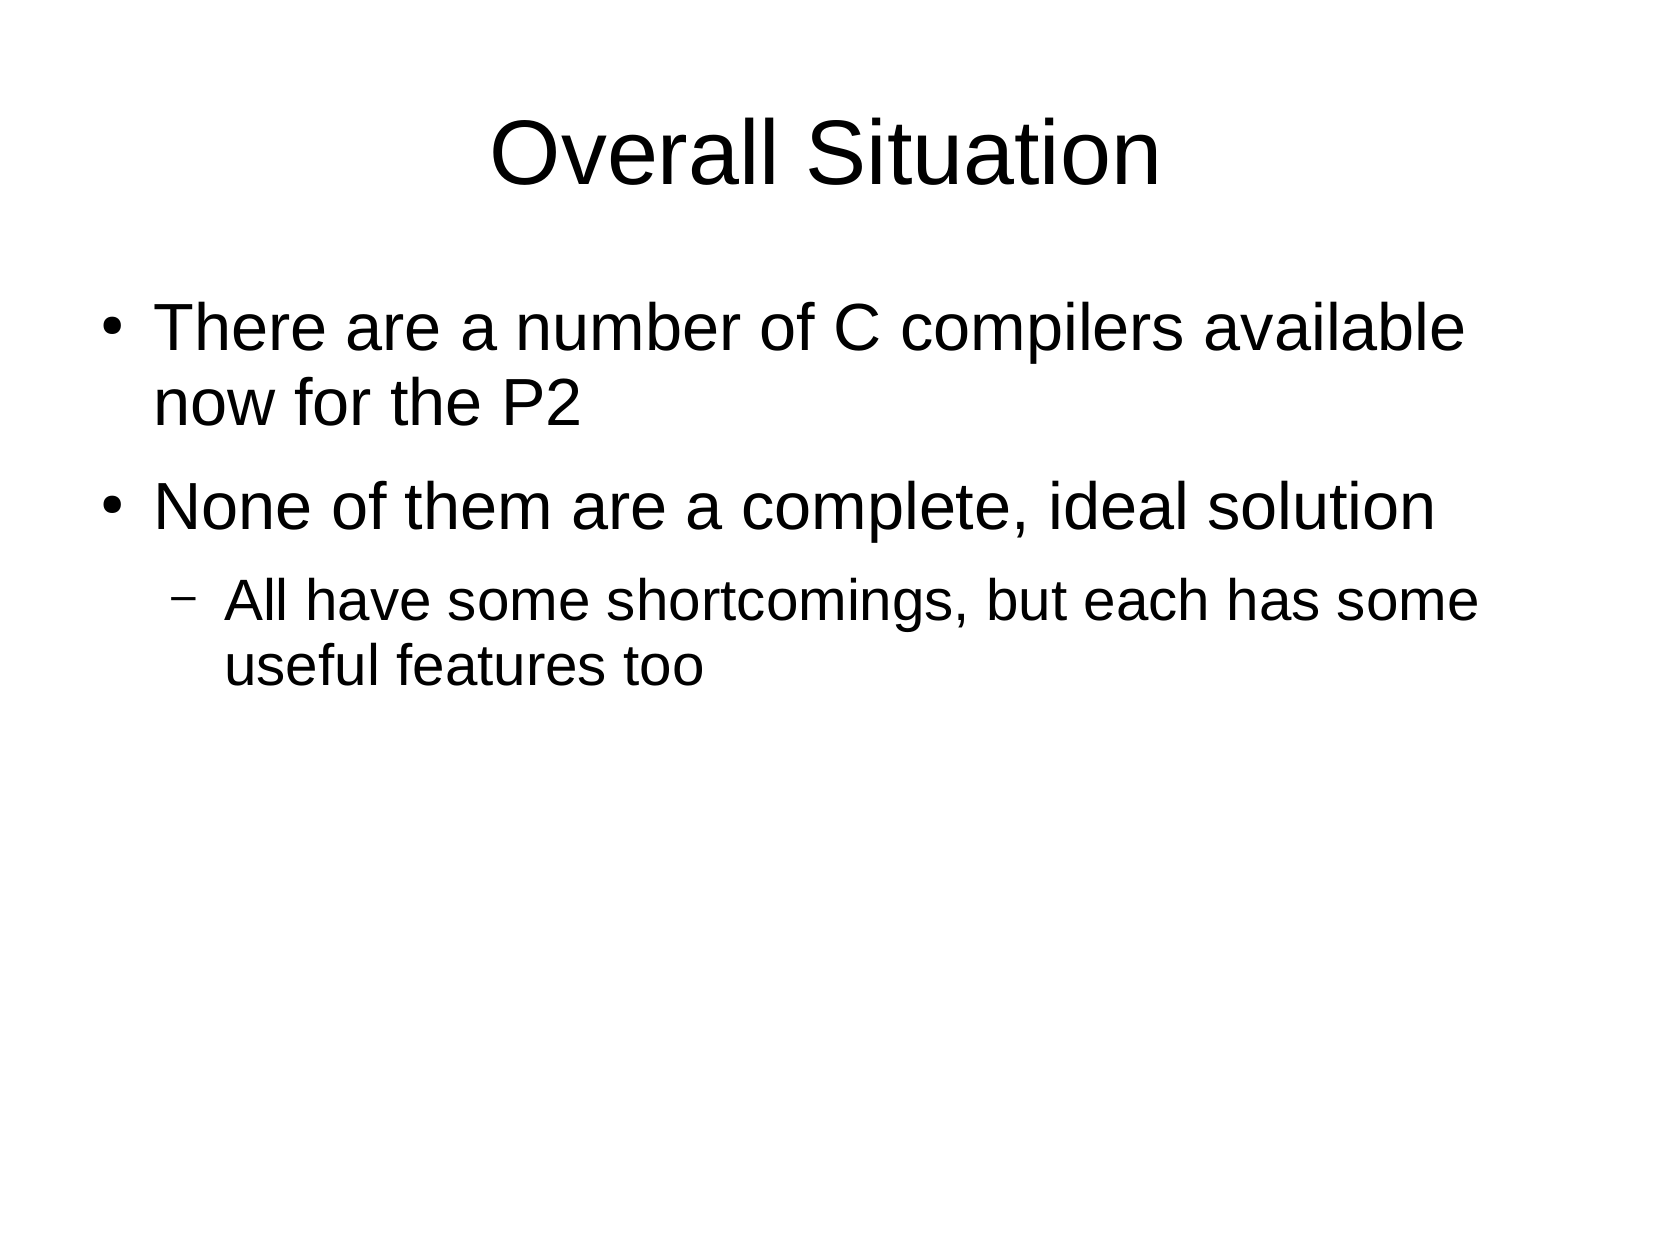

# Overall Situation
There are a number of C compilers available now for the P2
None of them are a complete, ideal solution
All have some shortcomings, but each has some useful features too